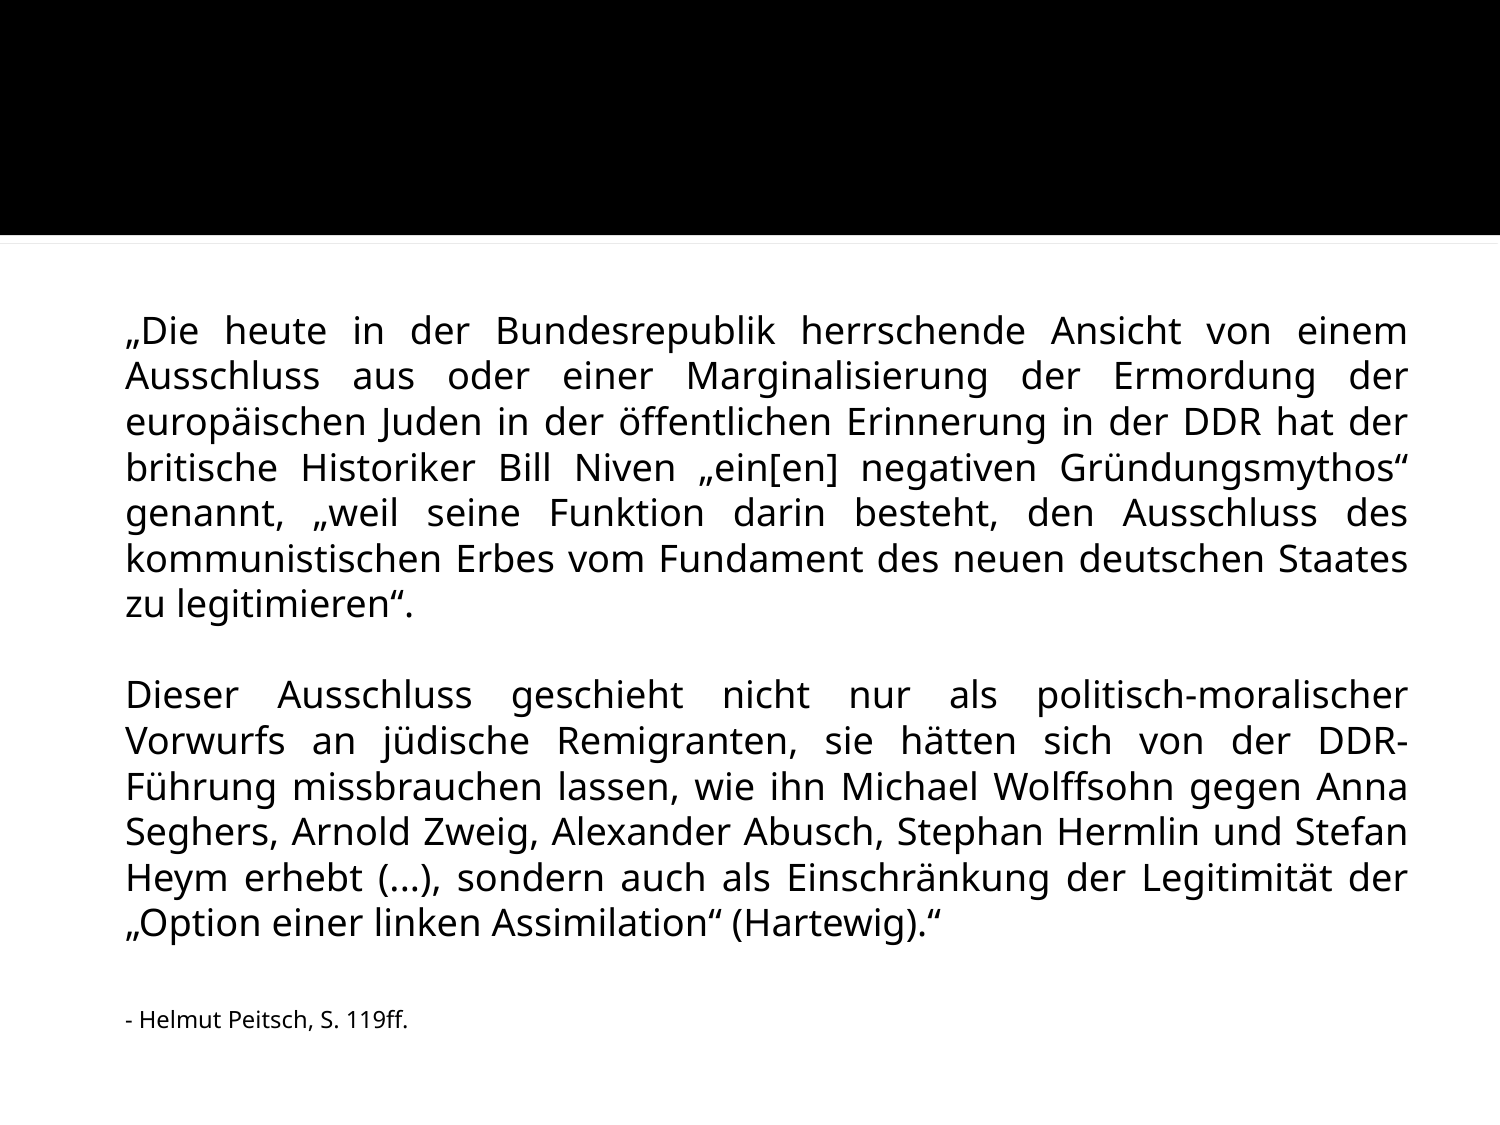

#
	„Die heute in der Bundesrepublik herrschende Ansicht von einem Ausschluss aus oder einer Marginalisierung der Ermordung der europäischen Juden in der öffentlichen Erinnerung in der DDR hat der britische Historiker Bill Niven „ein[en] negativen Gründungsmythos“ genannt, „weil seine Funktion darin besteht, den Ausschluss des kommunistischen Erbes vom Fundament des neuen deutschen Staates zu legitimieren“.
	Dieser Ausschluss geschieht nicht nur als politisch-moralischer Vorwurfs an jüdische Remigranten, sie hätten sich von der DDR-Führung missbrauchen lassen, wie ihn Michael Wolffsohn gegen Anna Seghers, Arnold Zweig, Alexander Abusch, Stephan Hermlin und Stefan Heym erhebt (...), sondern auch als Einschränkung der Legitimität der „Option einer linken Assimilation“ (Hartewig).“
		- Helmut Peitsch, S. 119ff.